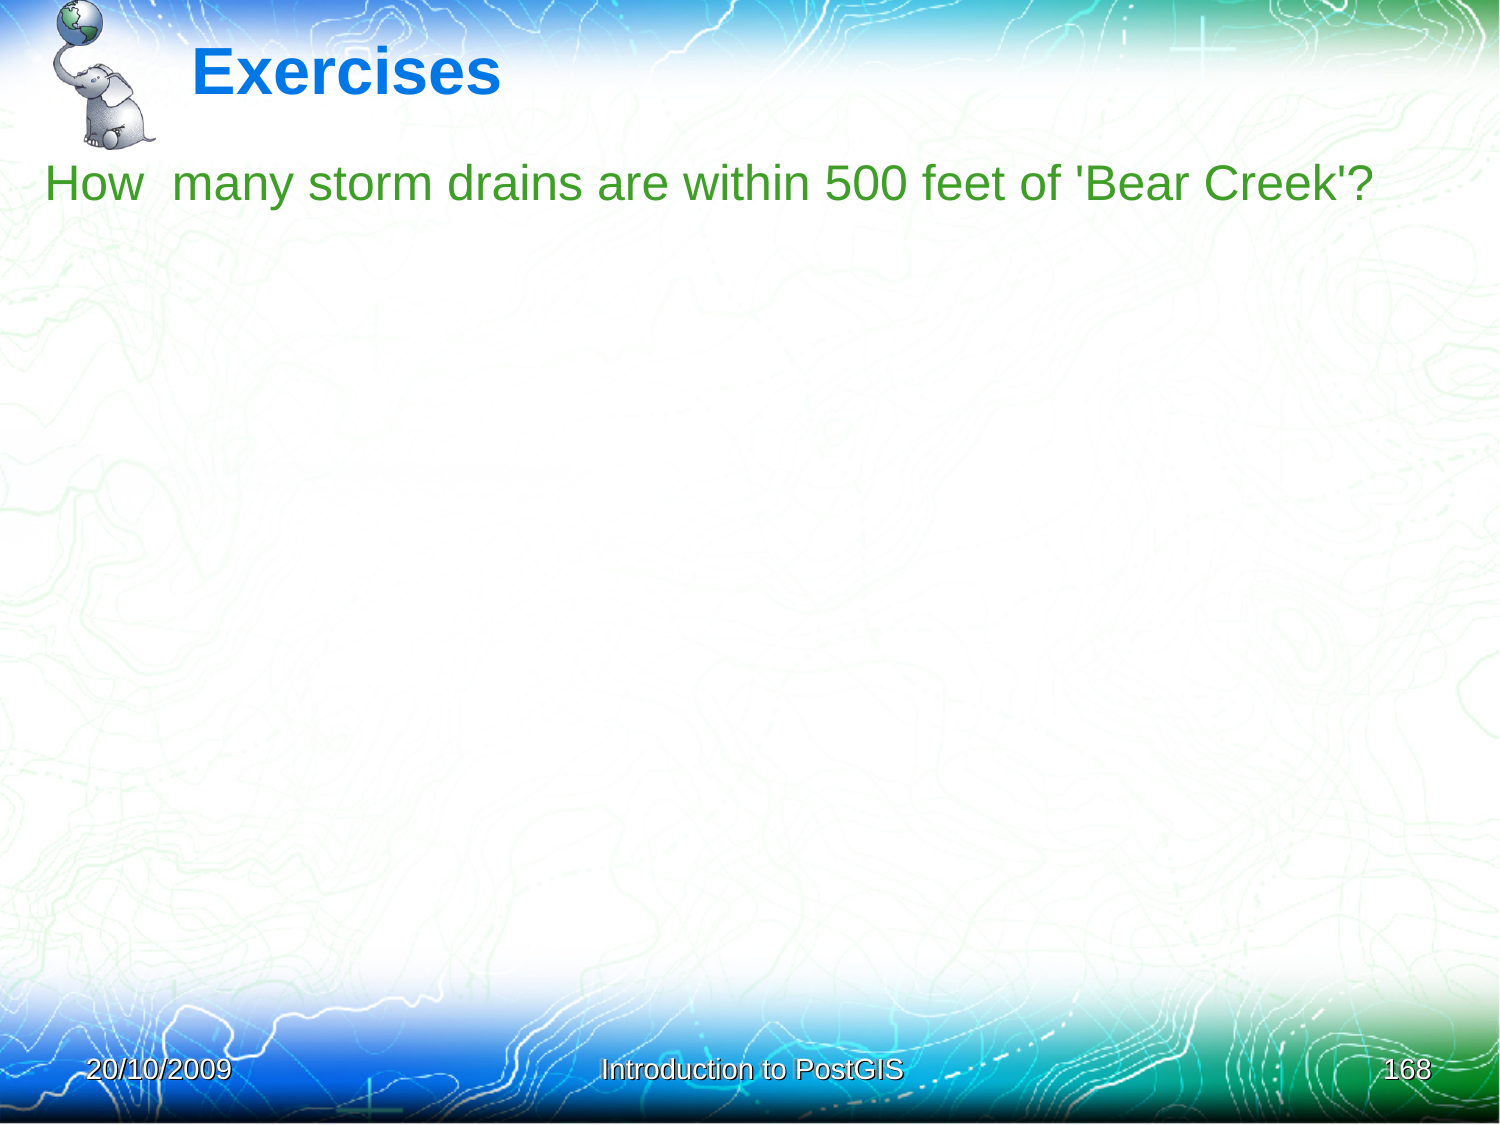

# Exercises
How many storm drains are within 500 feet of 'Bear Creek'?
20/10/2009
Introduction to PostGIS
168